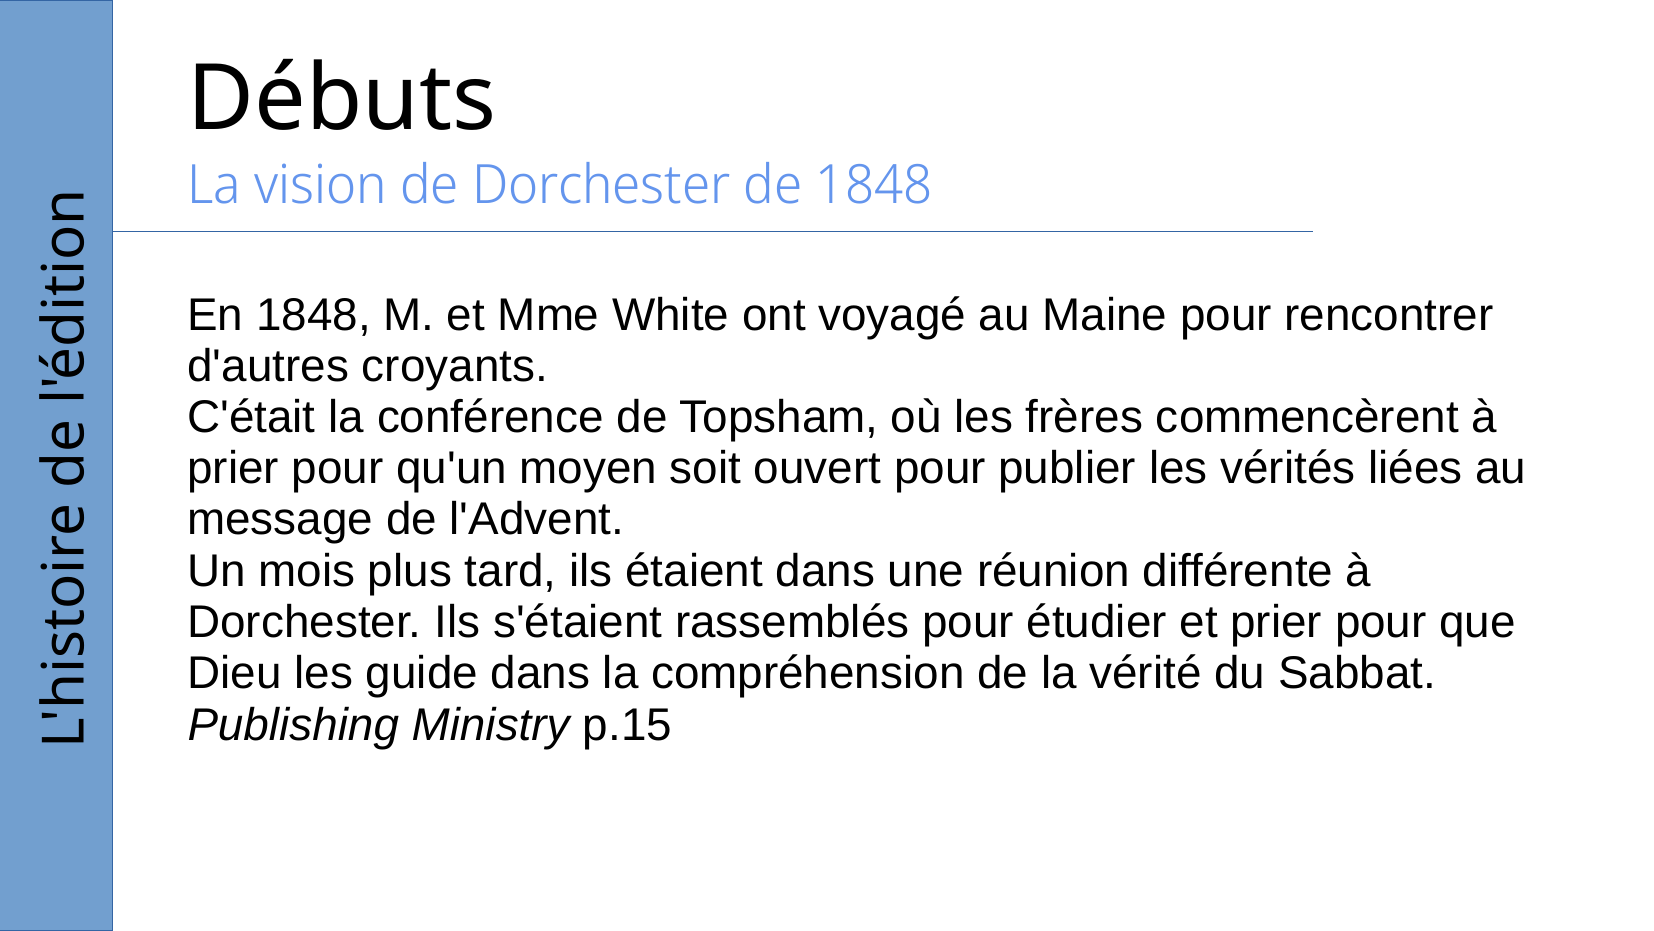

# Débuts
La vision de Dorchester de 1848
En 1848, M. et Mme White ont voyagé au Maine pour rencontrer d'autres croyants.
C'était la conférence de Topsham, où les frères commencèrent à prier pour qu'un moyen soit ouvert pour publier les vérités liées au message de l'Advent.
Un mois plus tard, ils étaient dans une réunion différente à Dorchester. Ils s'étaient rassemblés pour étudier et prier pour que Dieu les guide dans la compréhension de la vérité du Sabbat.
Publishing Ministry p.15
L'histoire de l'édition